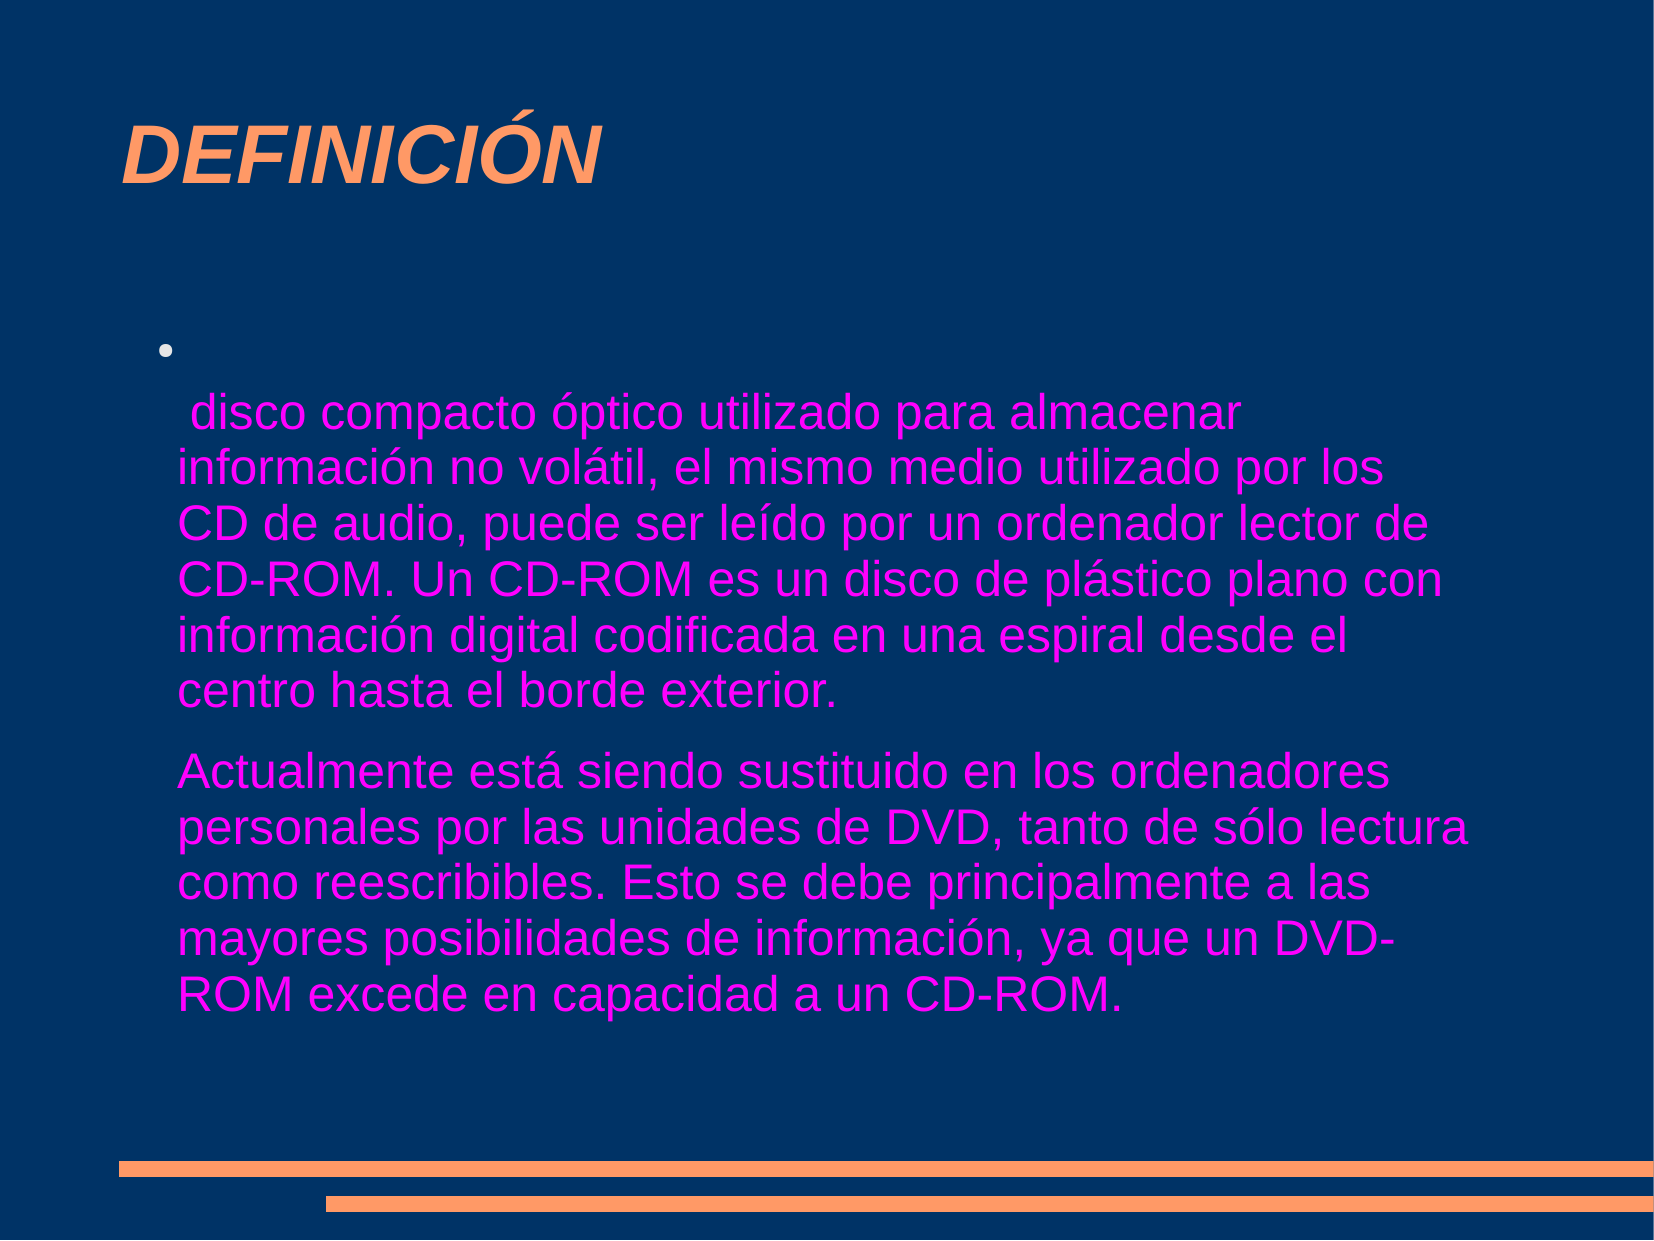

# DEFINICIÓN
 disco compacto óptico utilizado para almacenar información no volátil, el mismo medio utilizado por los CD de audio, puede ser leído por un ordenador lector de CD-ROM. Un CD-ROM es un disco de plástico plano con información digital codificada en una espiral desde el centro hasta el borde exterior.
Actualmente está siendo sustituido en los ordenadores personales por las unidades de DVD, tanto de sólo lectura como reescribibles. Esto se debe principalmente a las mayores posibilidades de información, ya que un DVD-ROM excede en capacidad a un CD-ROM.